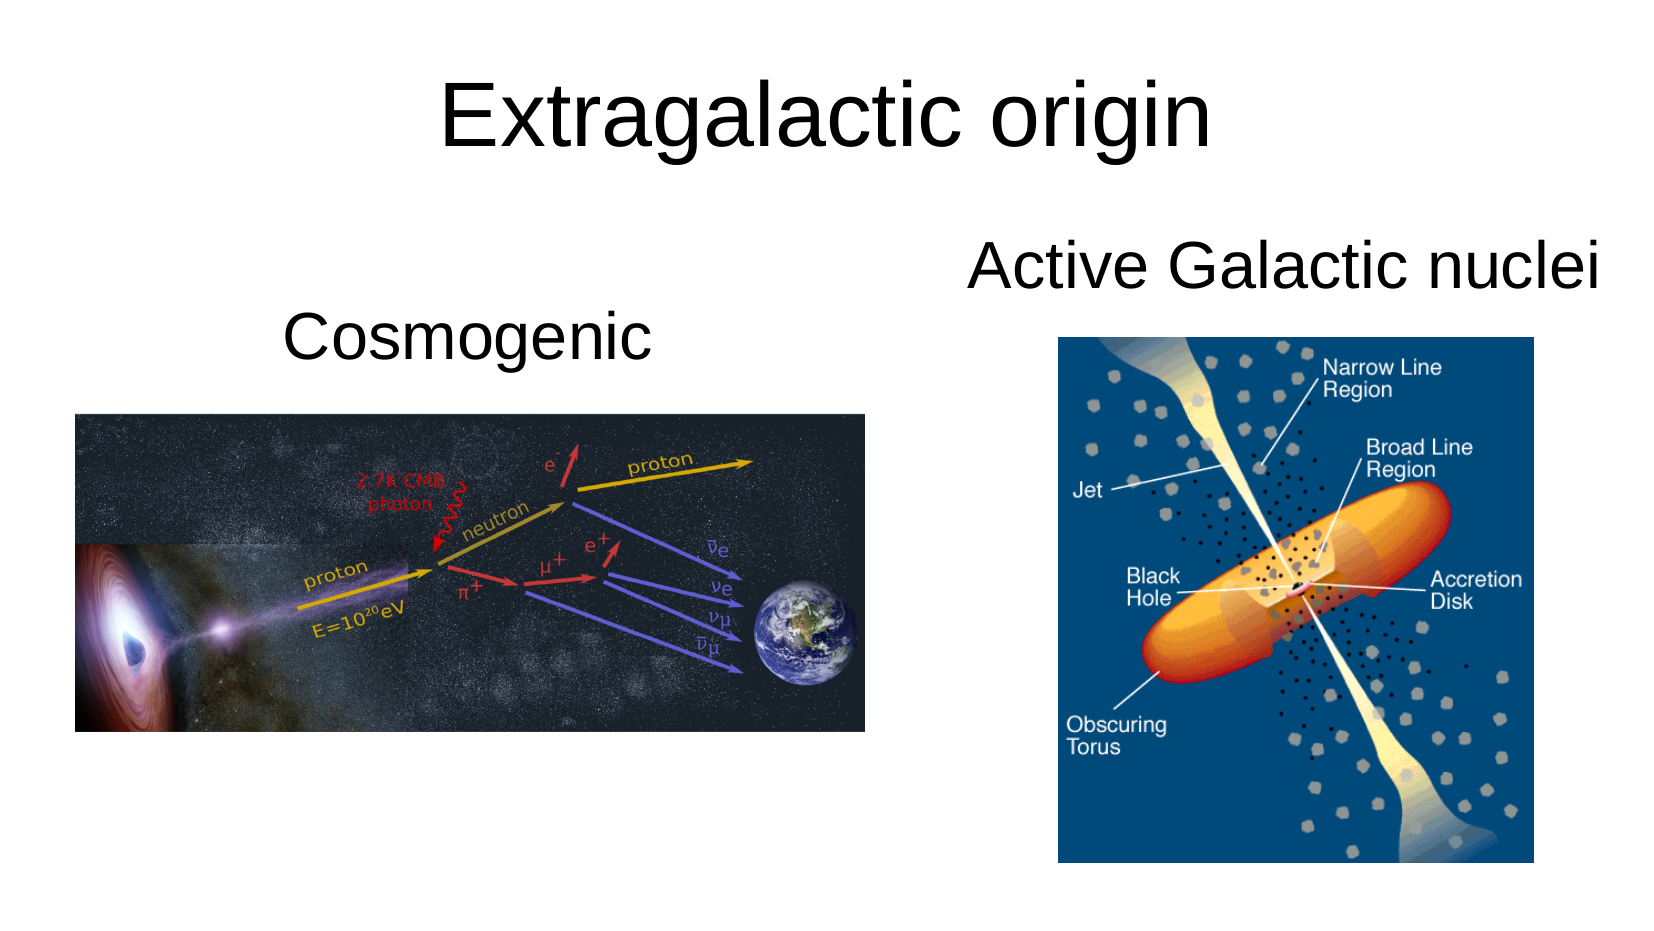

# Extragalactic origin
Active Galactic nuclei
Cosmogenic